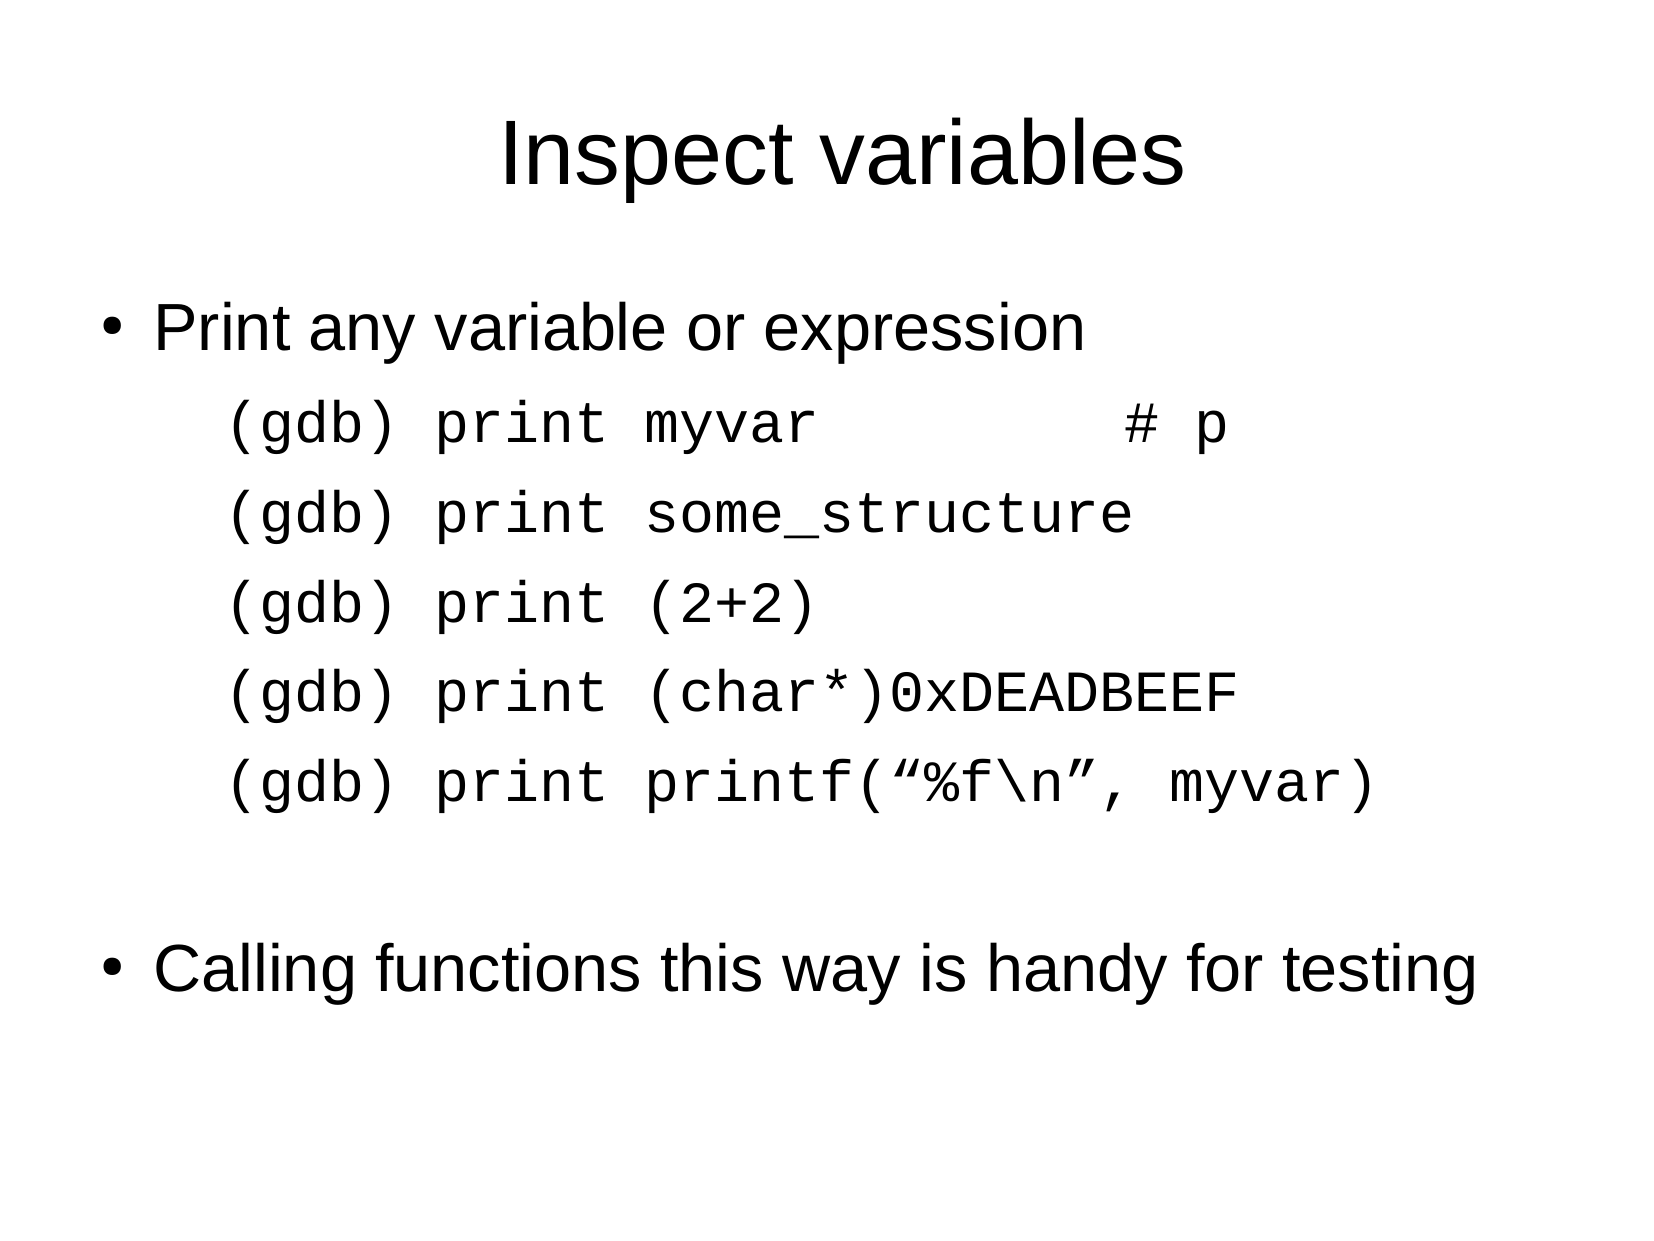

# Inspect variables
Print any variable or expression
(gdb) print myvar					# p
(gdb) print some_structure
(gdb) print (2+2)
(gdb) print (char*)0xDEADBEEF
(gdb) print printf(“%f\n”, myvar)
Calling functions this way is handy for testing